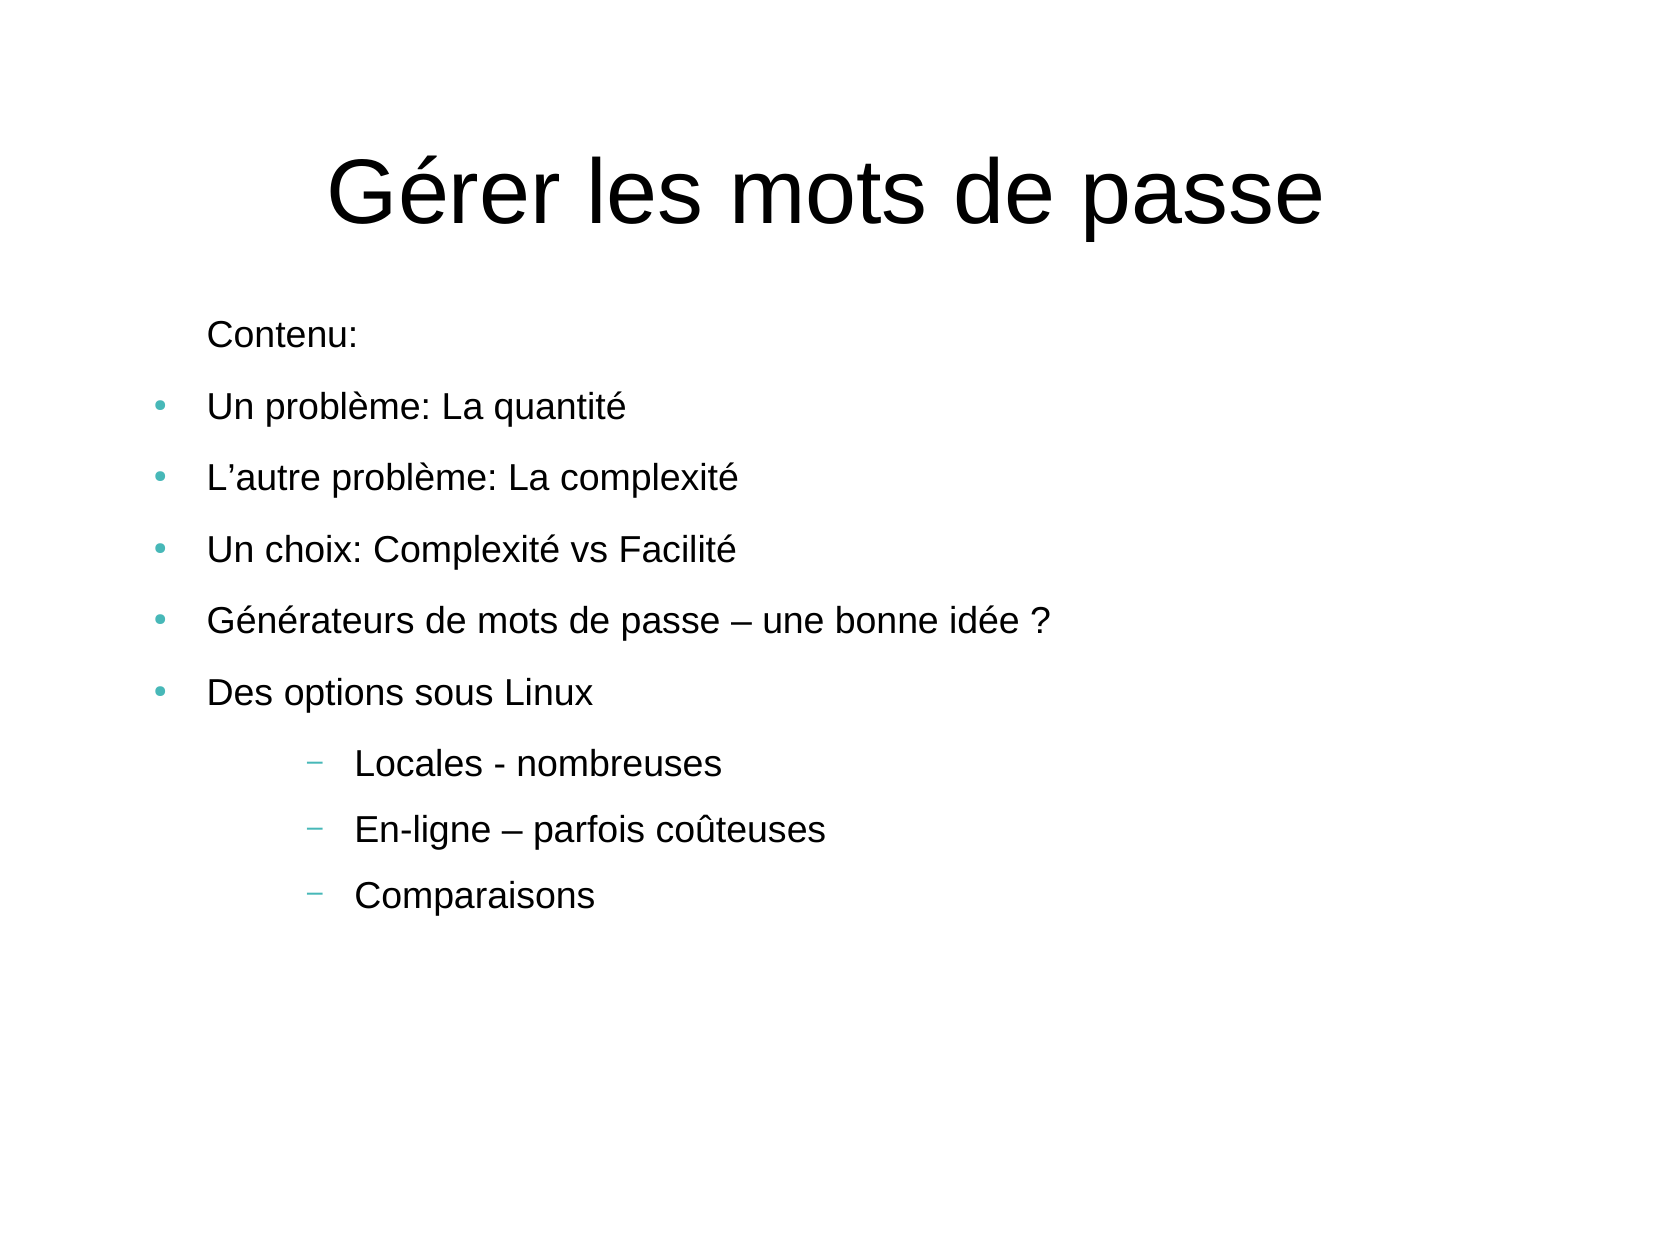

# Gérer les mots de passe
Contenu:
Un problème: La quantité
L’autre problème: La complexité
Un choix: Complexité vs Facilité
Générateurs de mots de passe – une bonne idée ?
Des options sous Linux
Locales - nombreuses
En-ligne – parfois coûteuses
Comparaisons